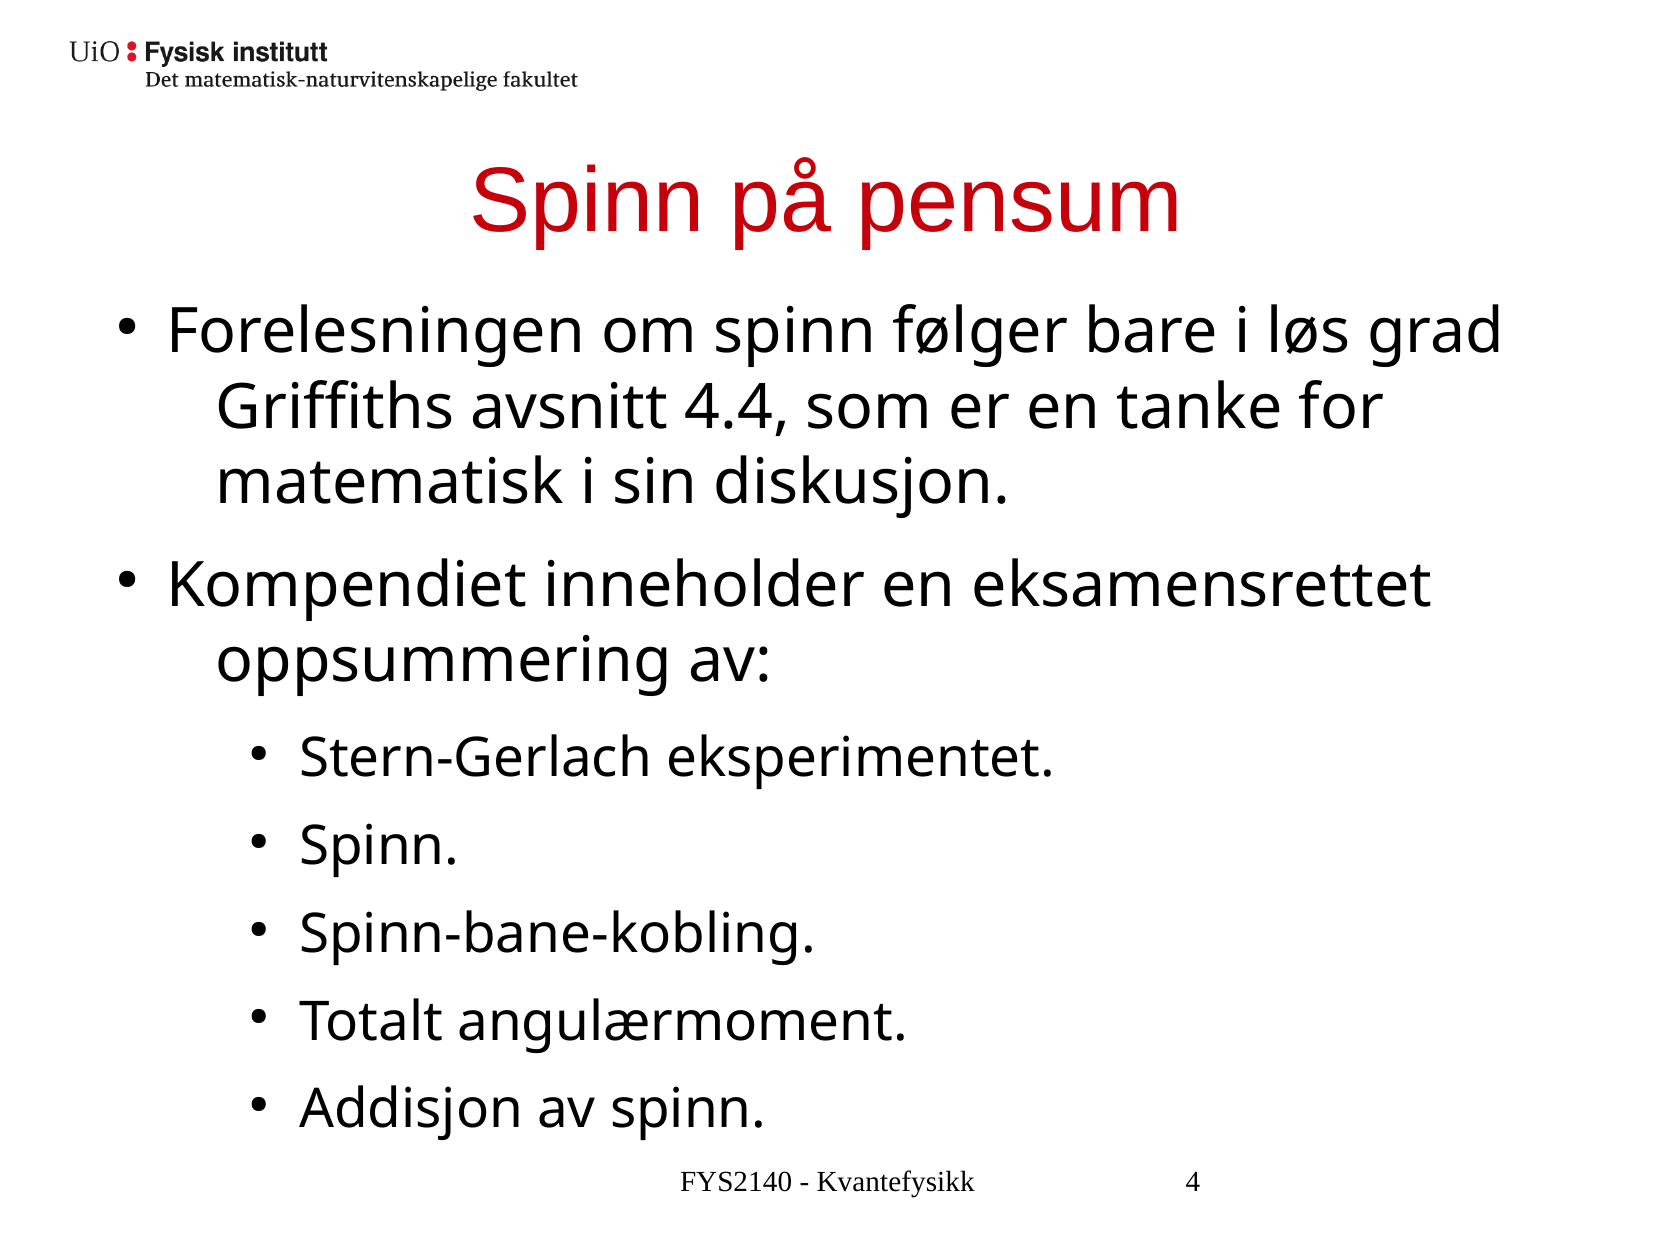

# Spinn på pensum
Forelesningen om spinn følger bare i løs grad Griffiths avsnitt 4.4, som er en tanke for matematisk i sin diskusjon.
Kompendiet inneholder en eksamensrettet oppsummering av:
Stern-Gerlach eksperimentet.
Spinn.
Spinn-bane-kobling.
Totalt angulærmoment.
Addisjon av spinn.
FYS2140 - Kvantefysikk